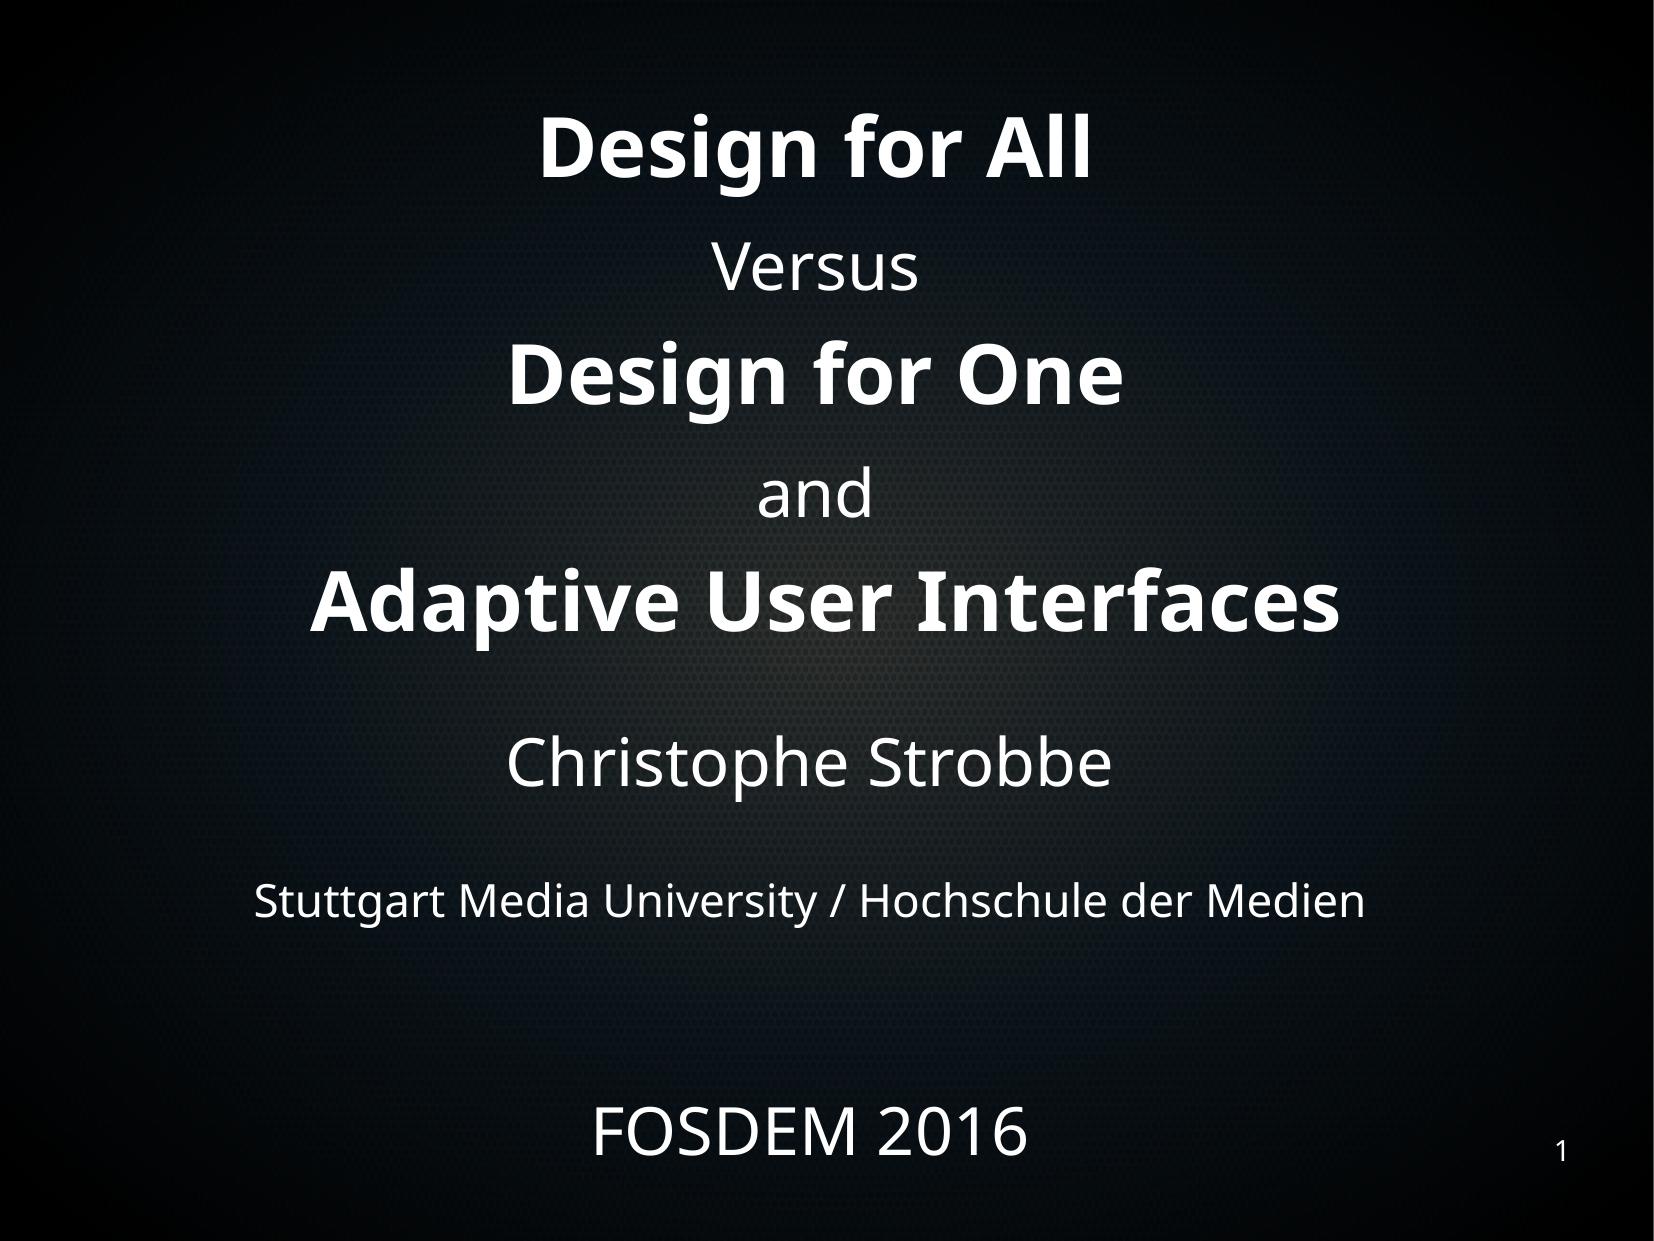

# Design for All Versus Design for One and Adaptive User Interfaces
Christophe Strobbe
Stuttgart Media University / Hochschule der Medien
FOSDEM 2016
1